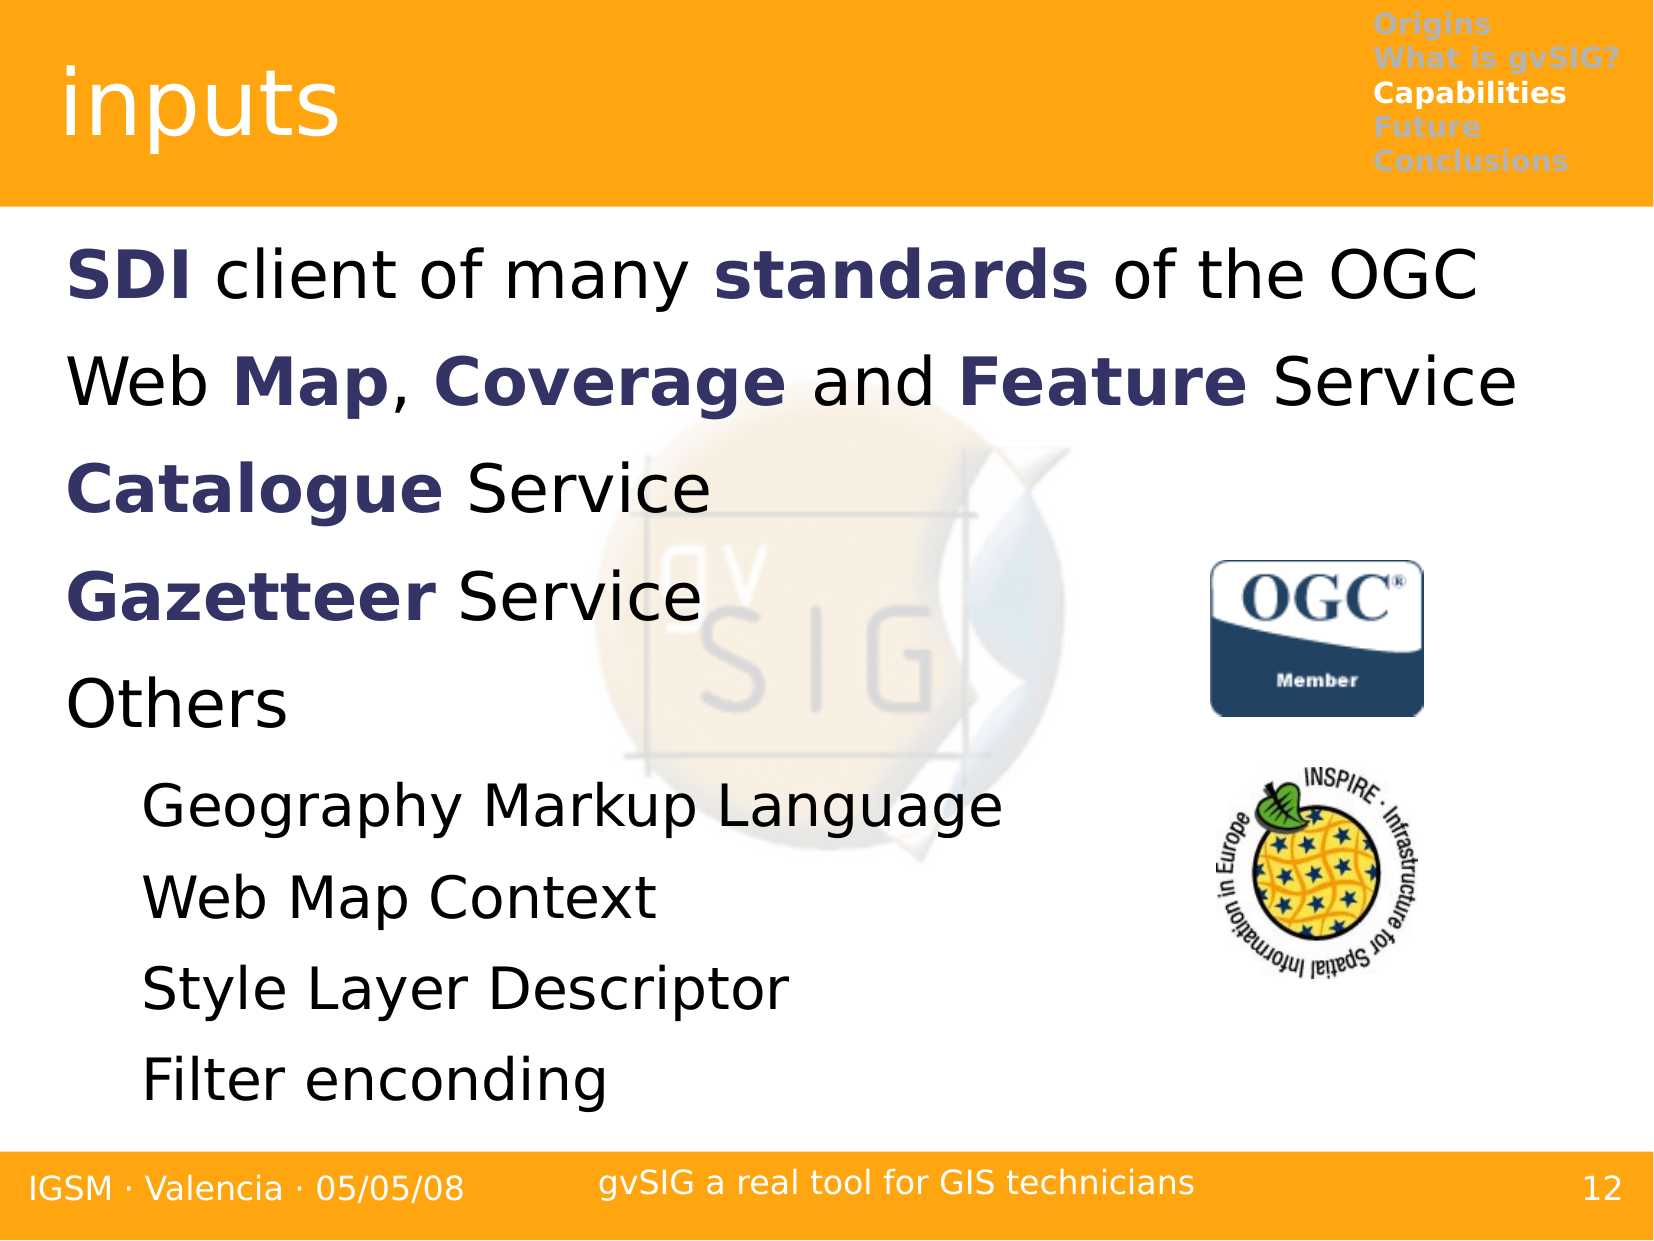

Origins
What is gvSIG?
Capabilities
Future
Conclusions
# inputs
SDI client of many standards of the OGC
Web Map, Coverage and Feature Service
Catalogue Service
Gazetteer Service
Others
Geography Markup Language
Web Map Context
Style Layer Descriptor
Filter enconding
gvSIG a real tool for GIS technicians
IGSM · Valencia · 05/05/08
12